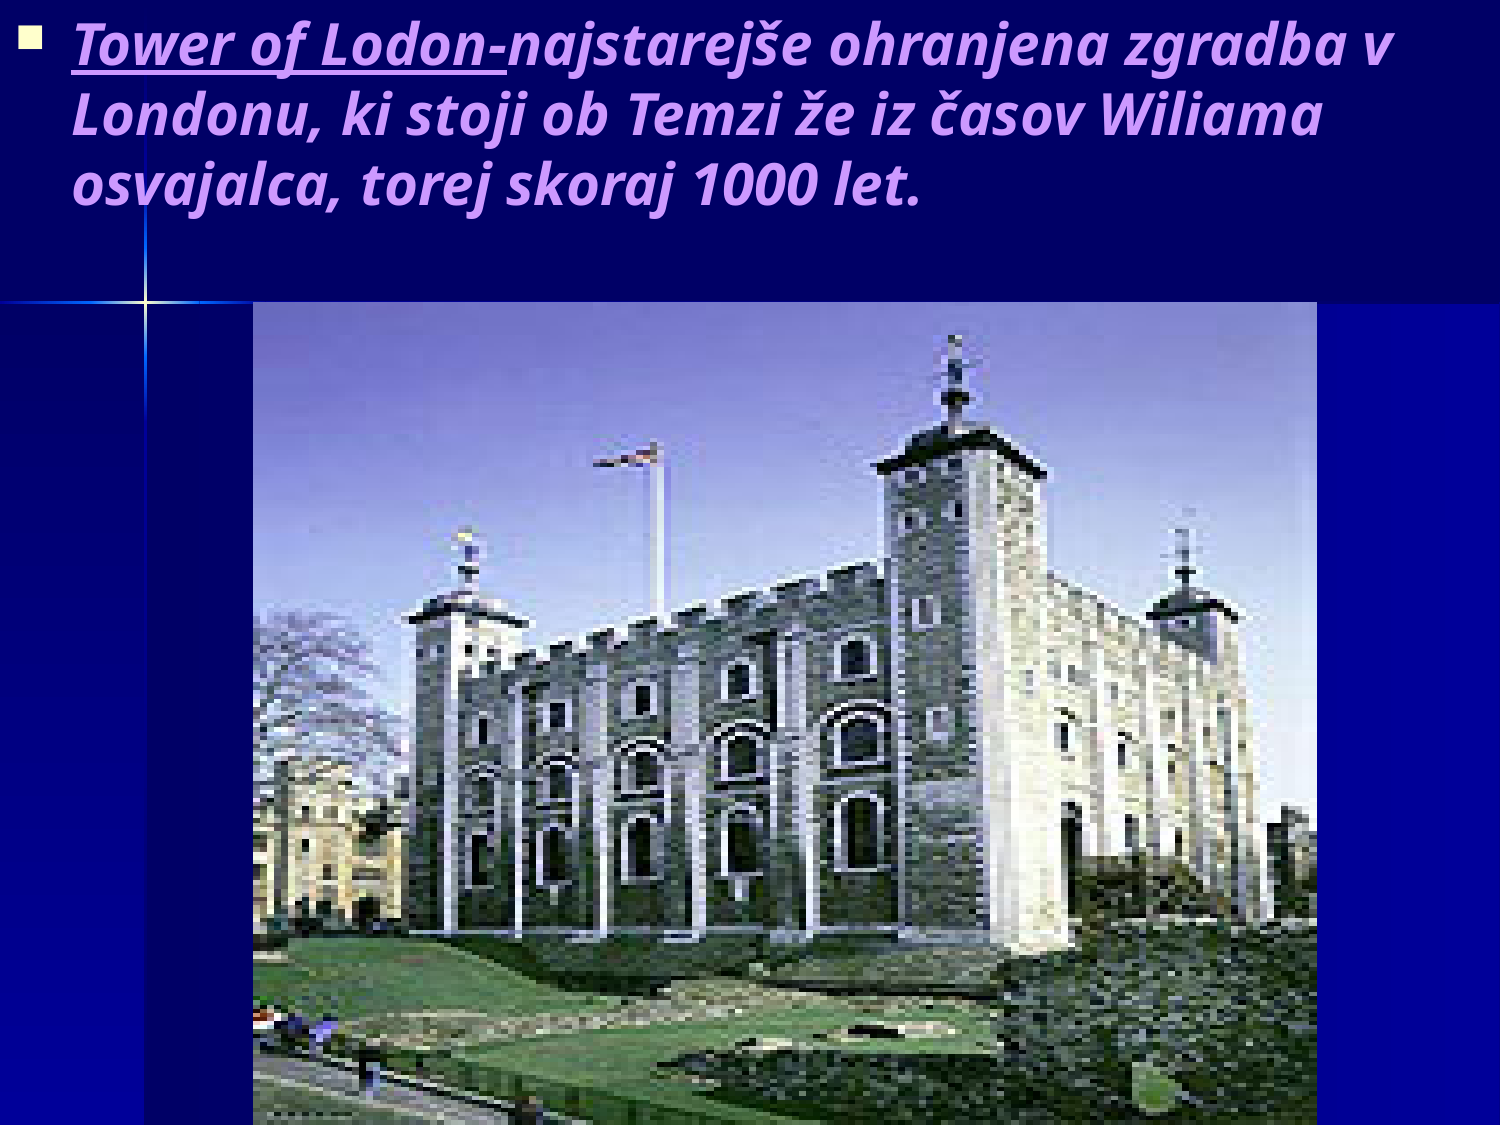

Tower of Lodon-najstarejše ohranjena zgradba v Londonu, ki stoji ob Temzi že iz časov Wiliama osvajalca, torej skoraj 1000 let.
#